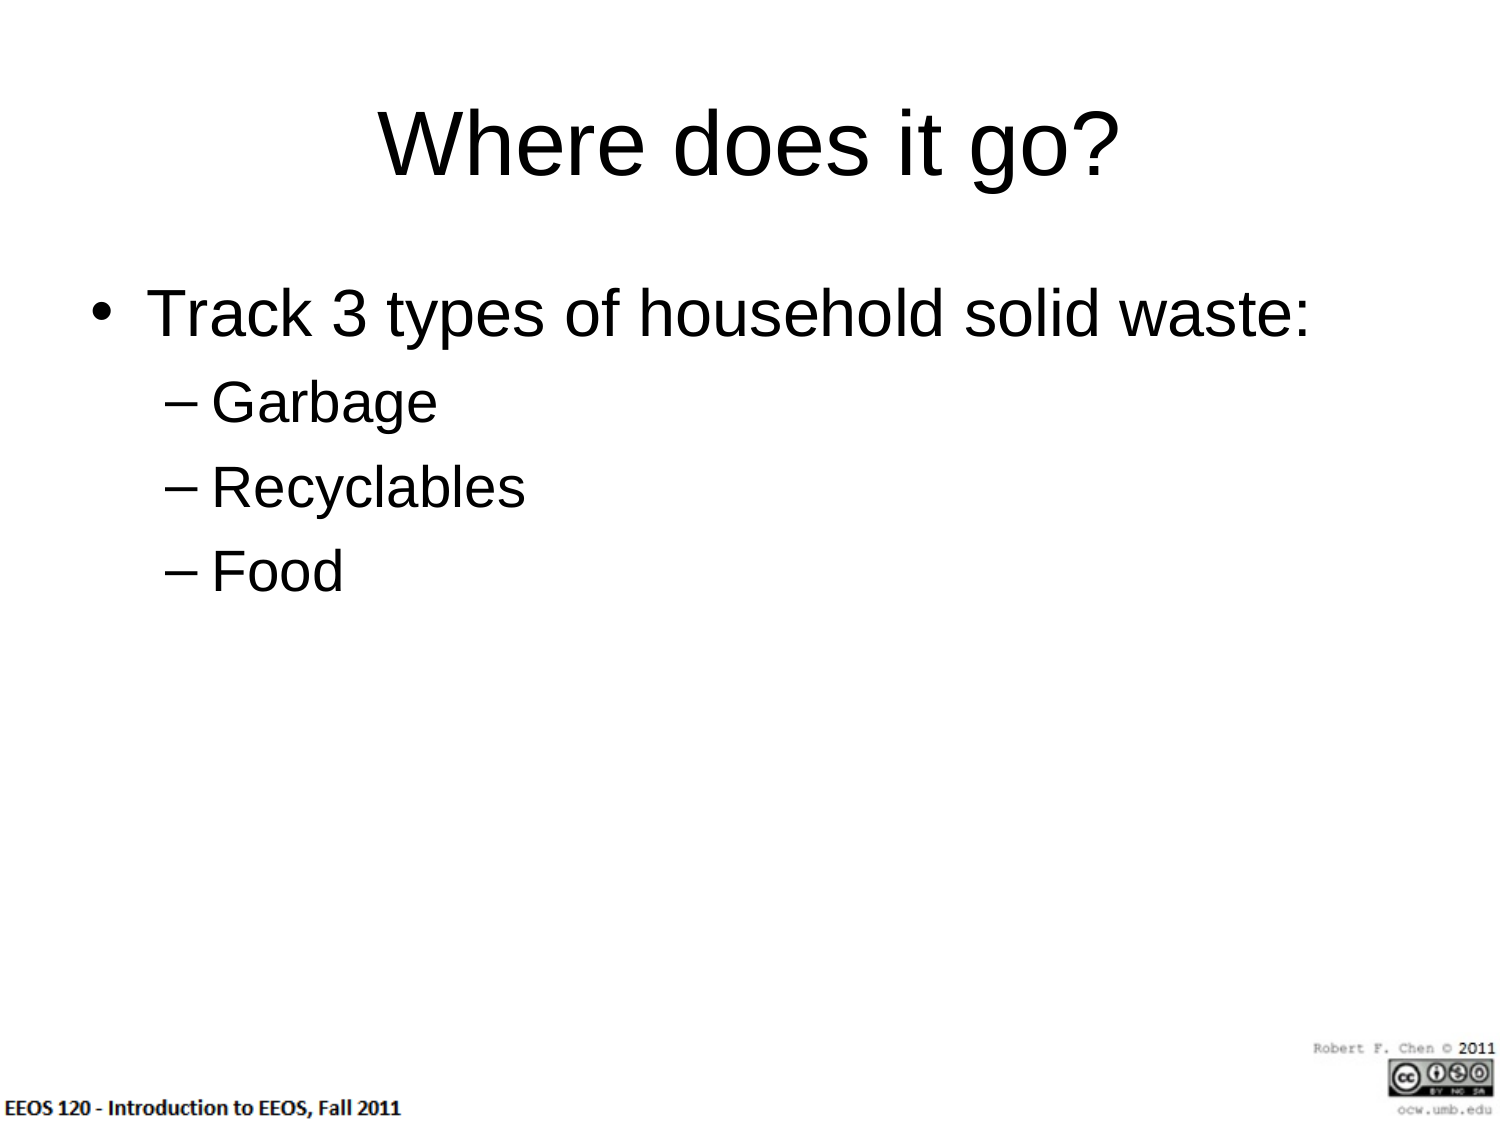

# Where does it go?
Track 3 types of household solid waste:
Garbage
Recyclables
Food